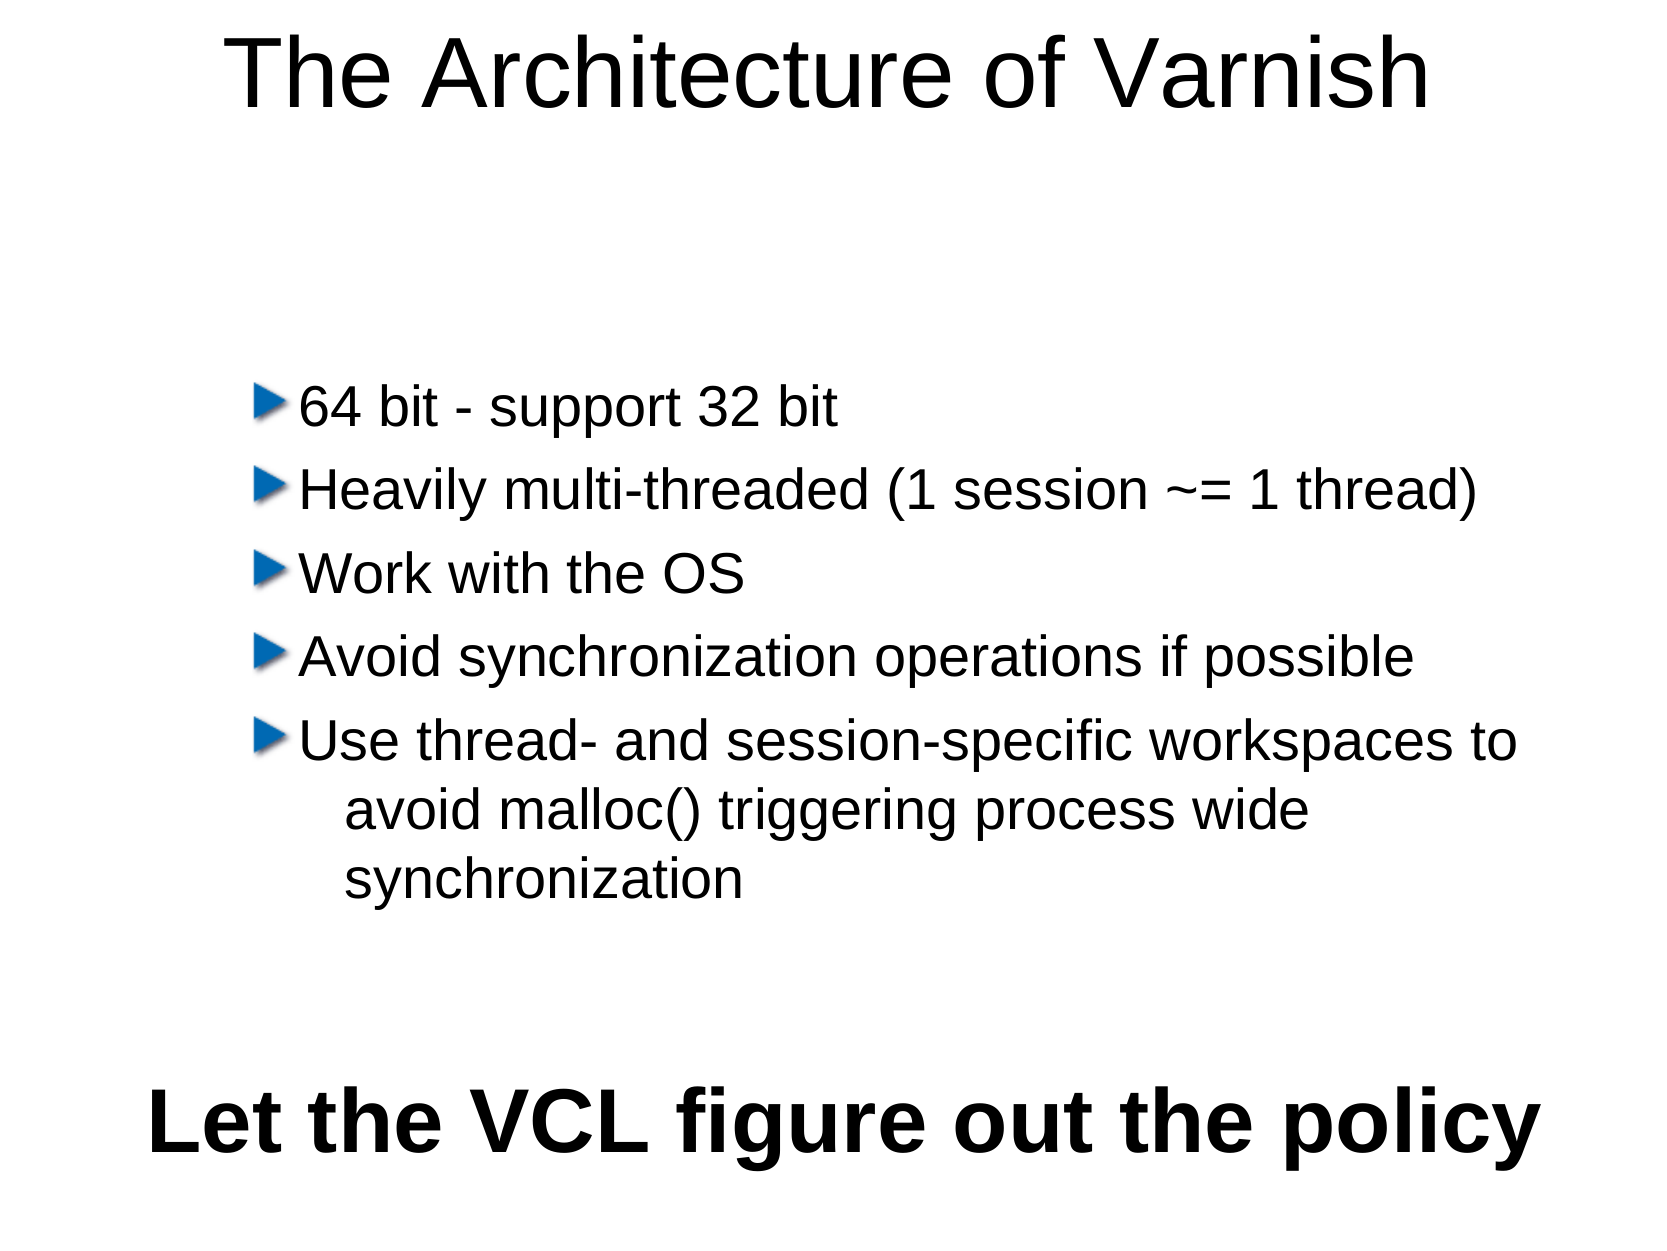

# The Architecture of Varnish
64 bit - support 32 bit
Heavily multi-threaded (1 session ~= 1 thread)
Work with the OS
Avoid synchronization operations if possible
Use thread- and session-specific workspaces to avoid malloc() triggering process wide synchronization
Let the VCL figure out the policy